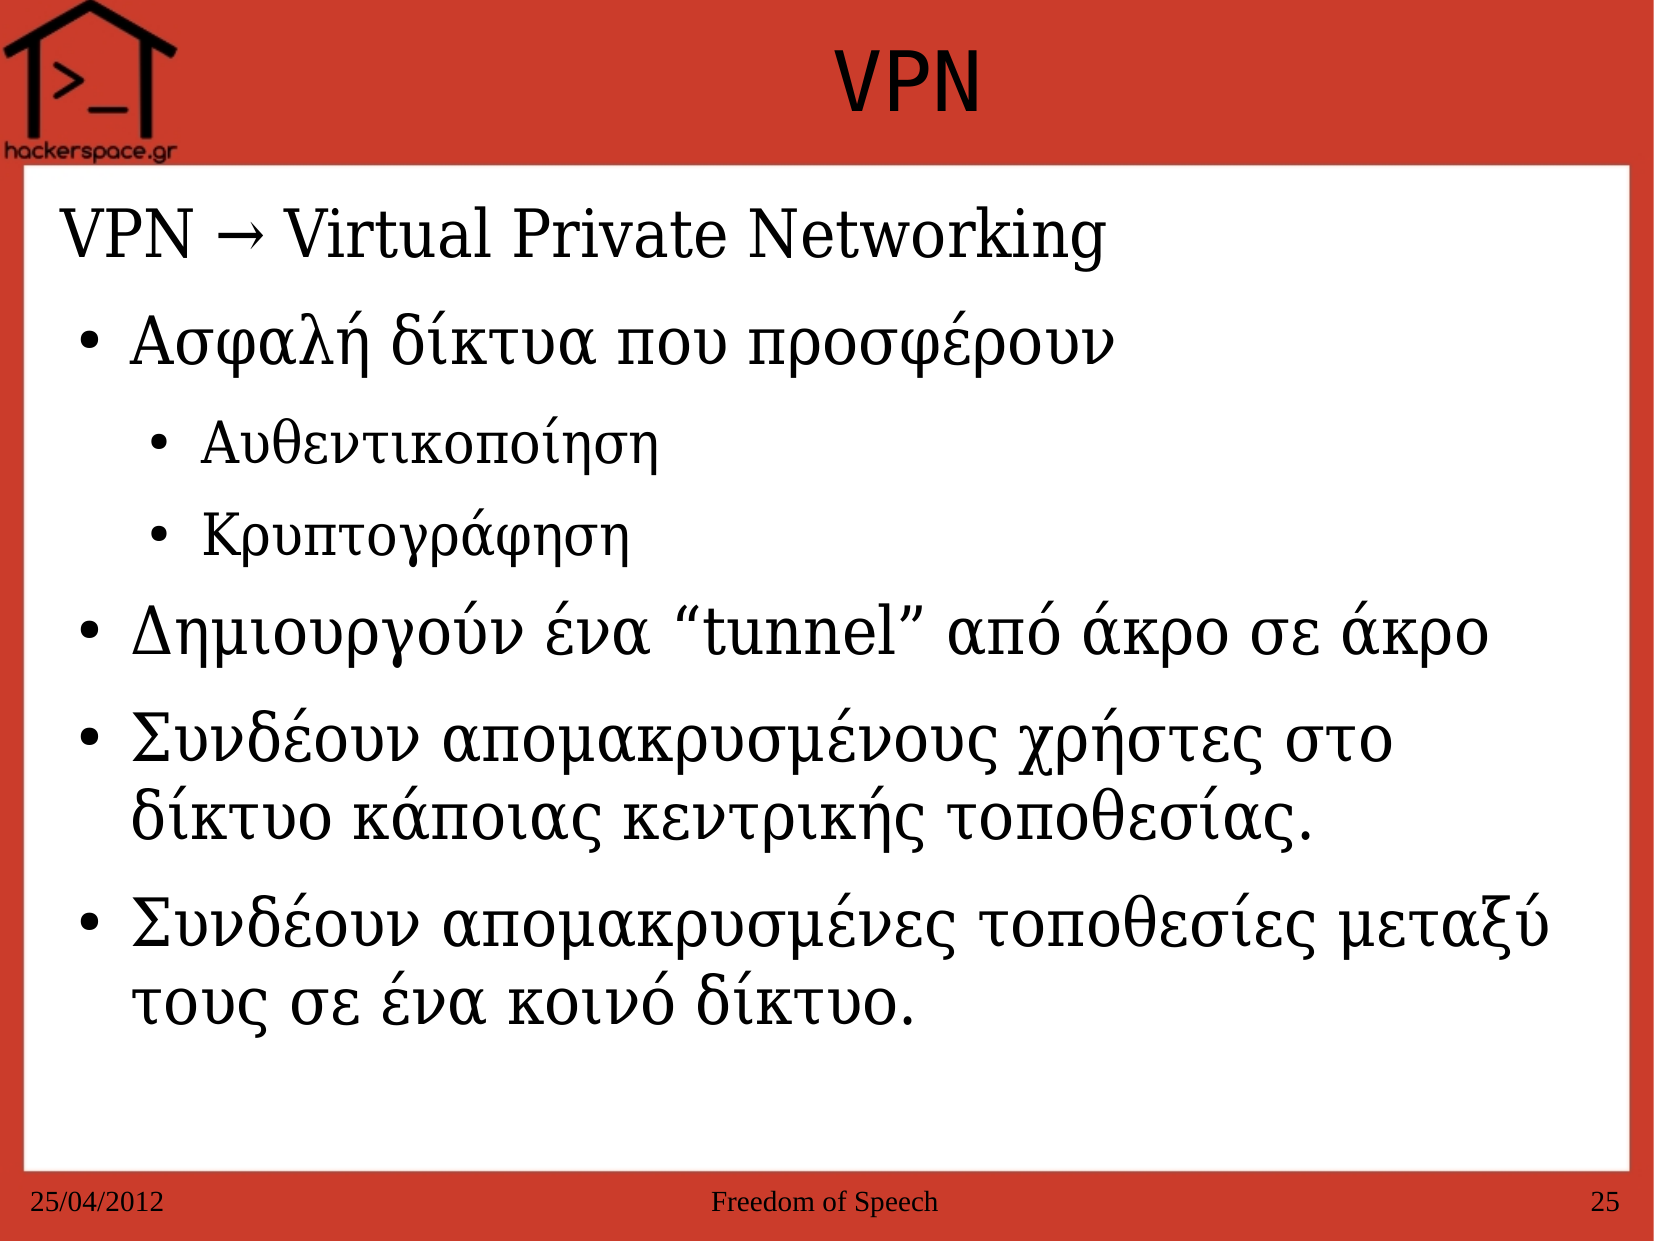

# VPN
VPN → Virtual Private Networking
Ασφαλή δίκτυα που προσφέρουν
Αυθεντικοποίηση
Κρυπτογράφηση
Δημιουργούν ένα “tunnel” από άκρο σε άκρο
Συνδέουν απομακρυσμένους χρήστες στο δίκτυο κάποιας κεντρικής τοποθεσίας.
Συνδέουν απομακρυσμένες τοποθεσίες μεταξύ τους σε ένα κοινό δίκτυο.
25/04/2012
Freedom of Speech
25